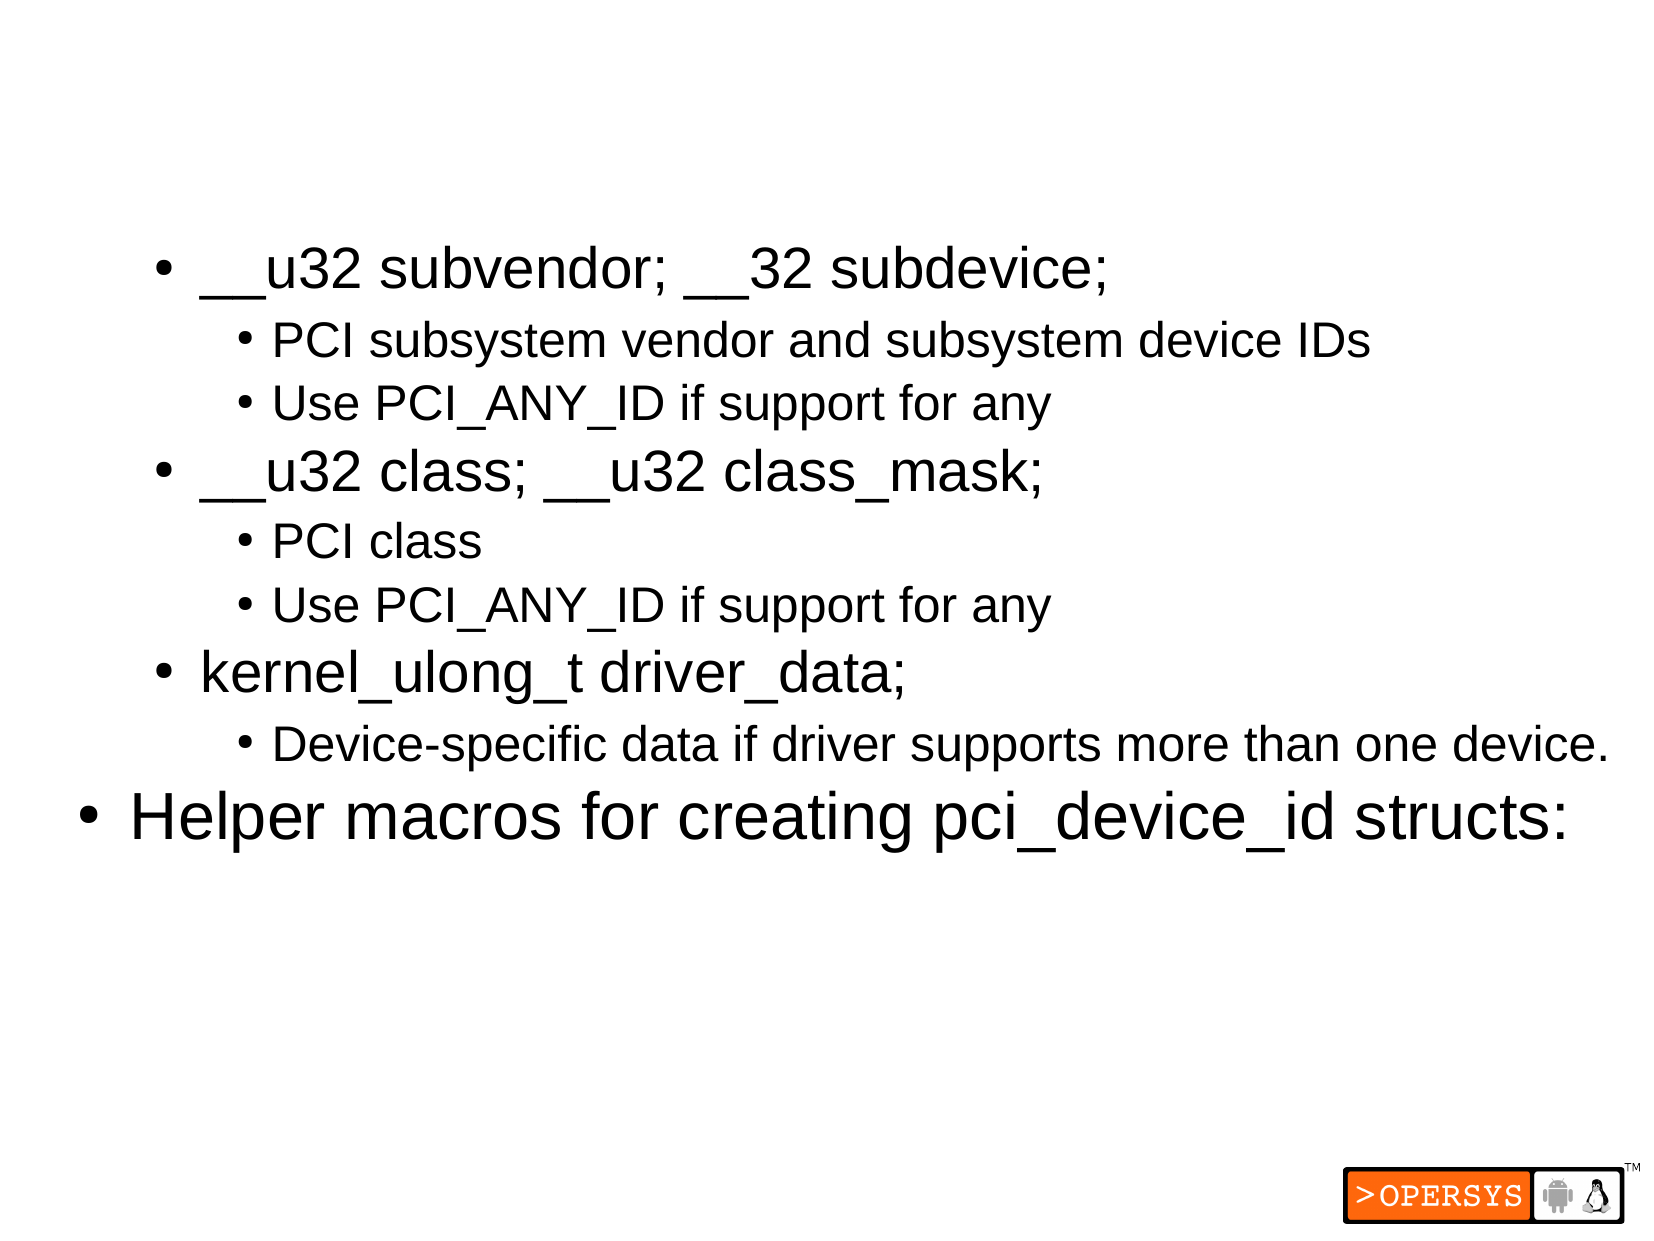

# __u32 subvendor; __32 subdevice;
PCI subsystem vendor and subsystem device IDs
Use PCI_ANY_ID if support for any
__u32 class; __u32 class_mask;
PCI class
Use PCI_ANY_ID if support for any
kernel_ulong_t driver_data;
Device-specific data if driver supports more than one device.
Helper macros for creating pci_device_id structs: